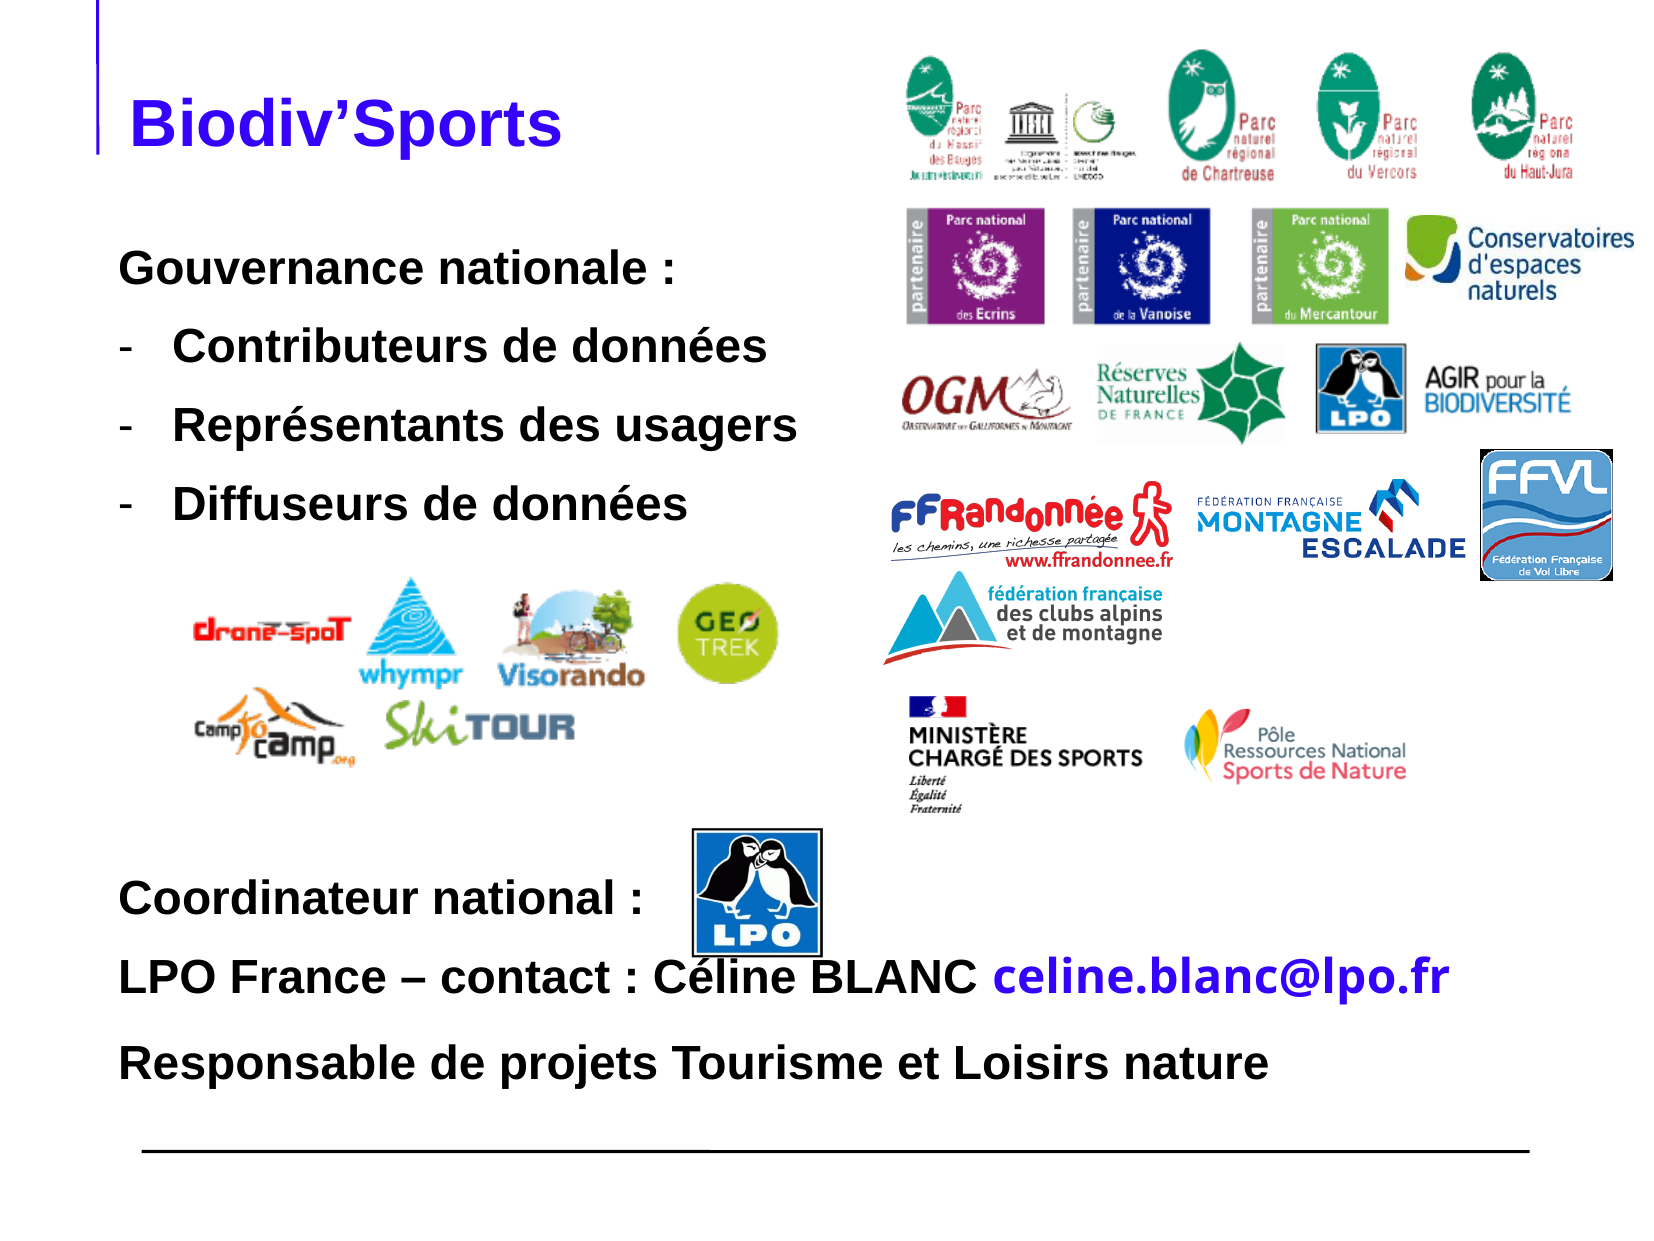

# Biodiv’Sports
Gouvernance nationale :
Contributeurs de données
Représentants des usagers
Diffuseurs de données
Coordinateur national :
LPO France – contact : Céline BLANC celine.blanc@lpo.fr
Responsable de projets Tourisme et Loisirs nature